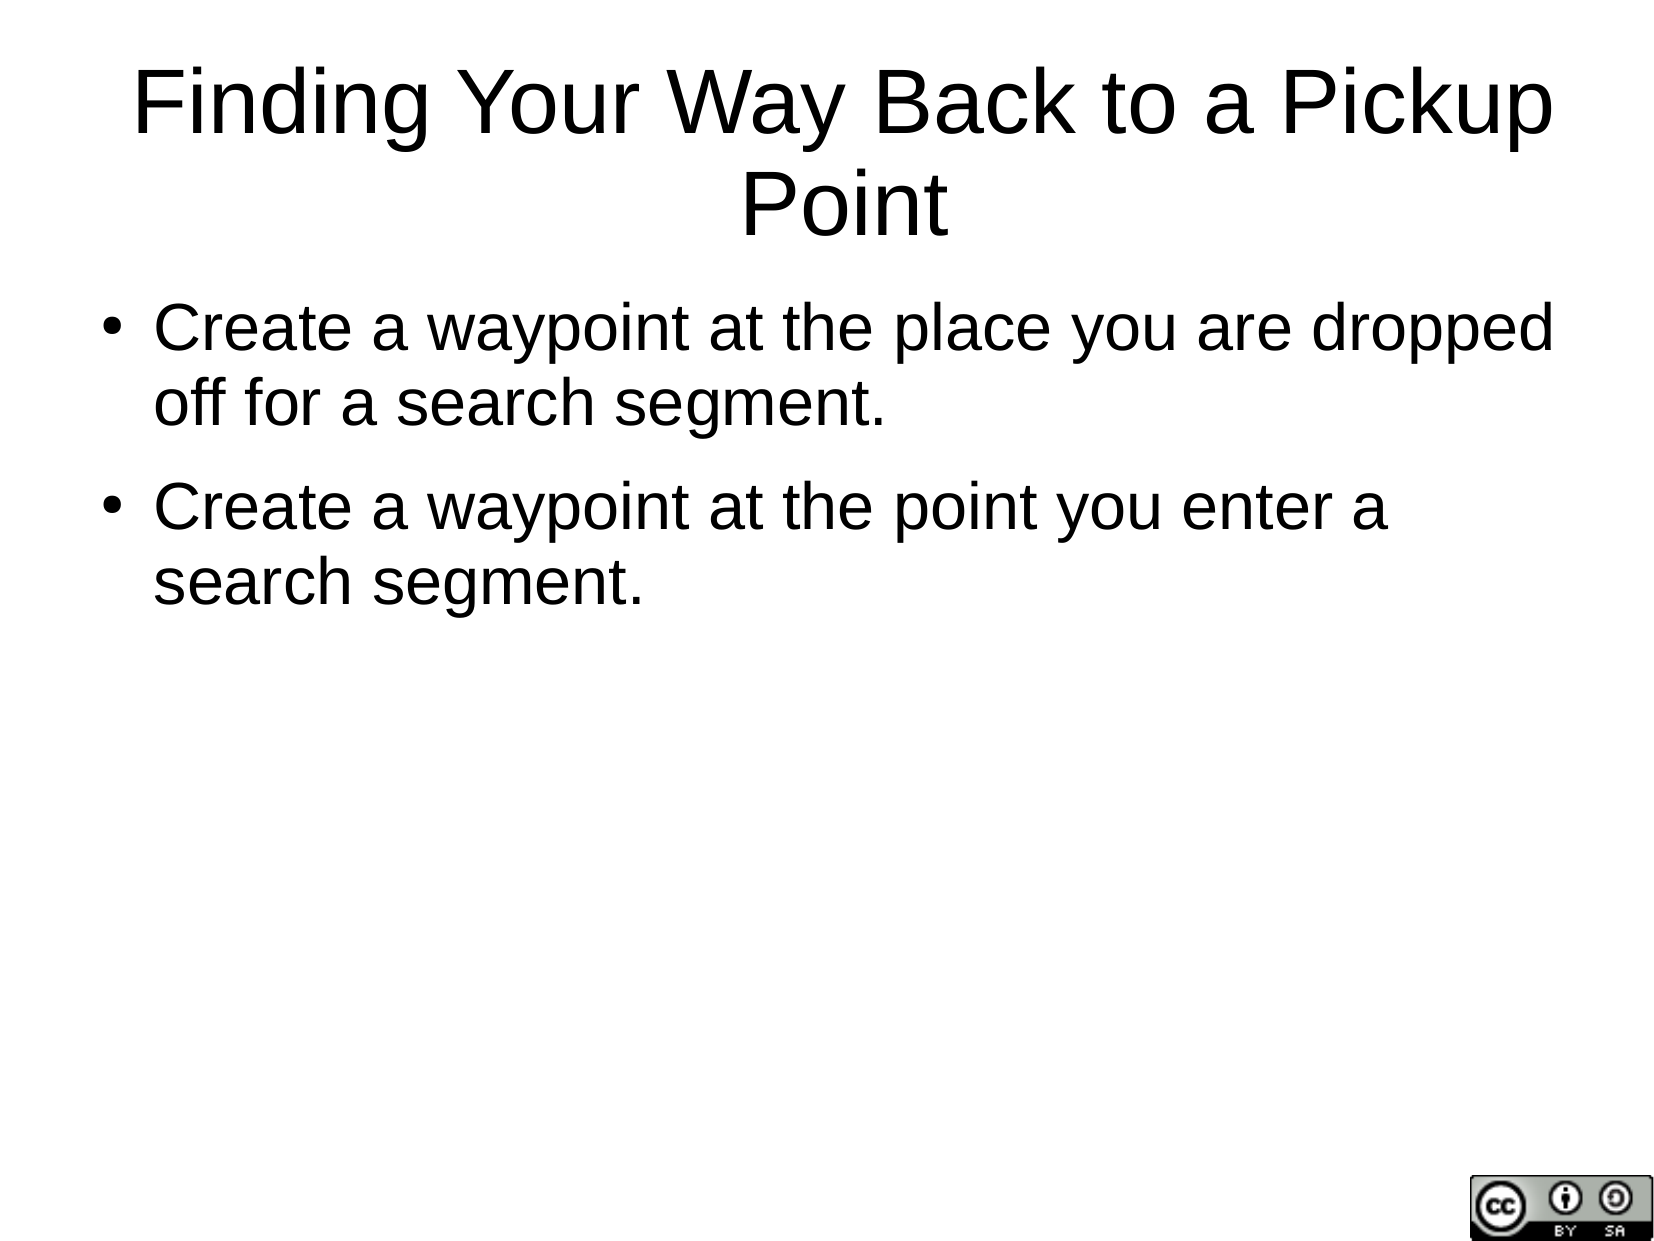

# Finding Your Way Back to a Pickup Point
Create a waypoint at the place you are dropped off for a search segment.
Create a waypoint at the point you enter a search segment.